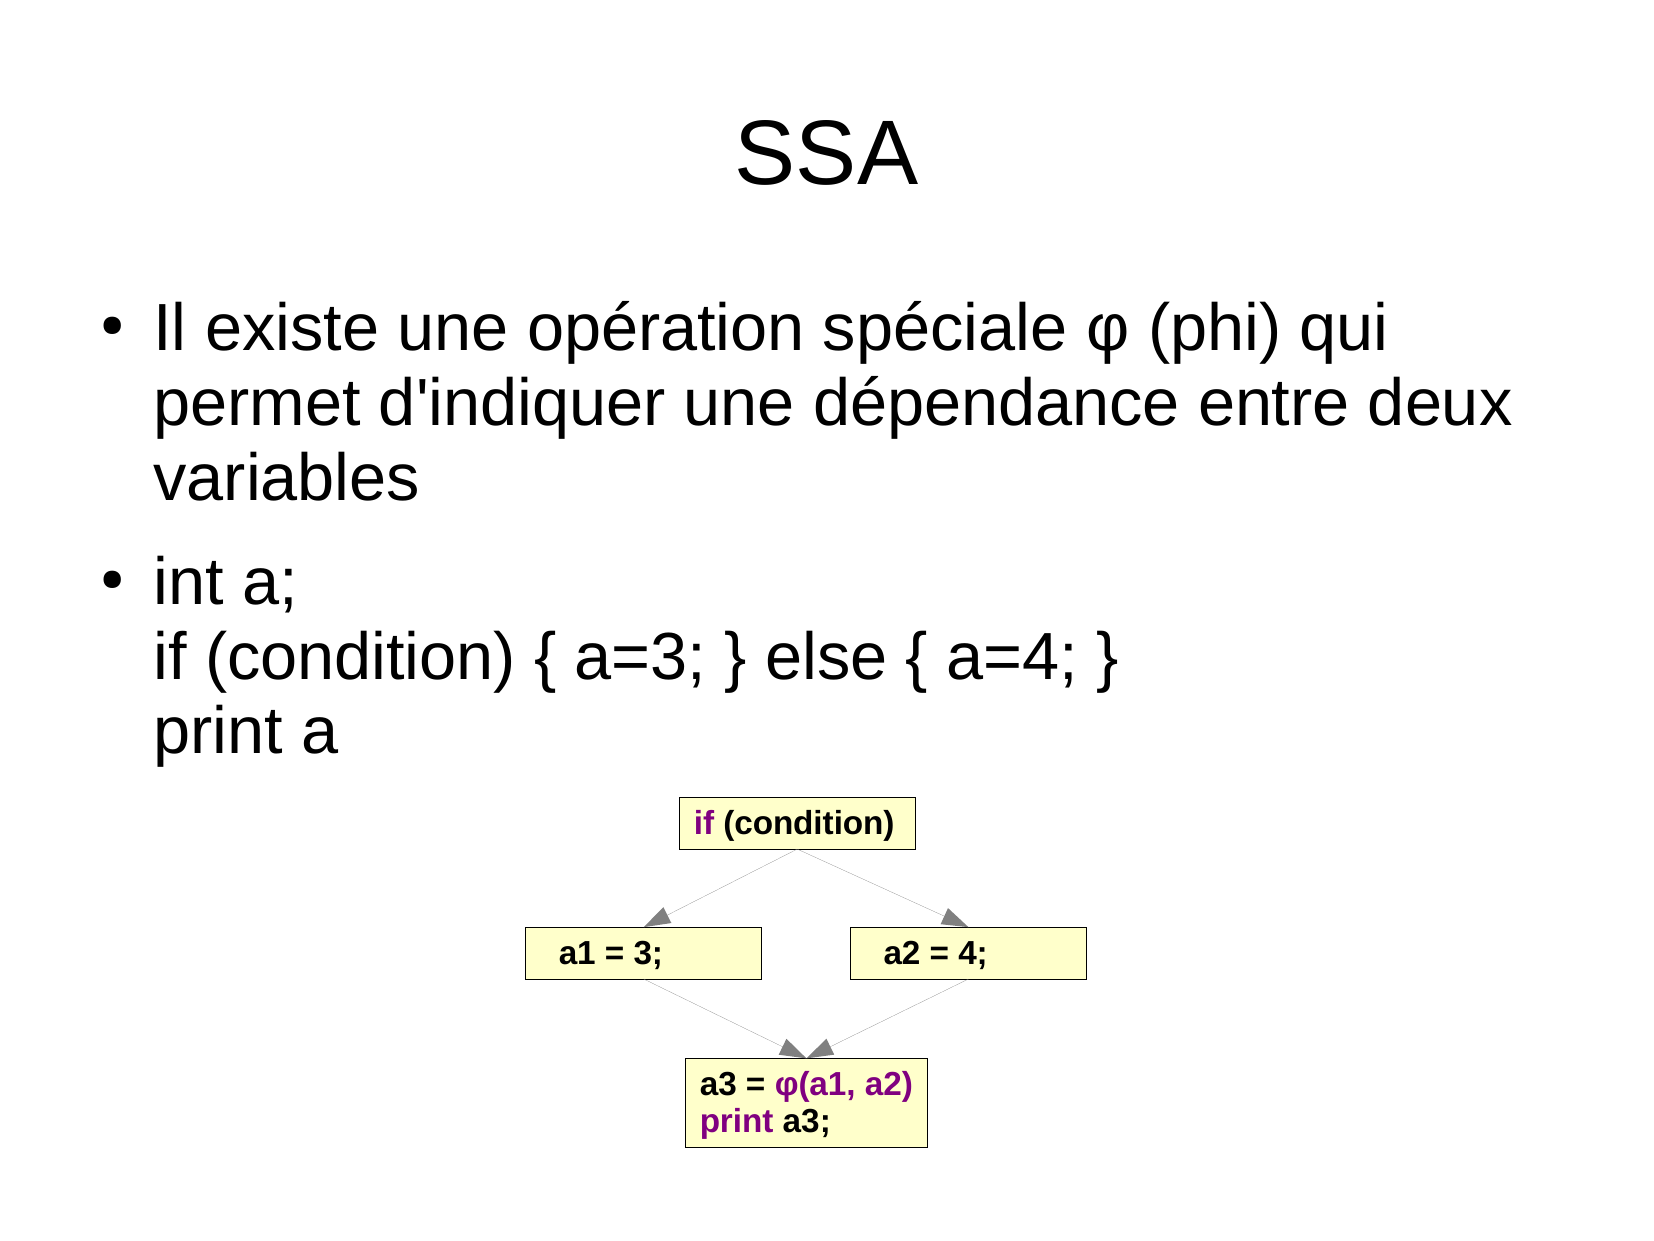

# SSA
Il existe une opération spéciale φ (phi) qui permet d'indiquer une dépendance entre deux variables
int a;
if (condition) { a=3; } else { a=4; }
print a
if (condition)
 a1 = 3;
 a2 = 4;
a3 = φ(a1, a2)
print a3;